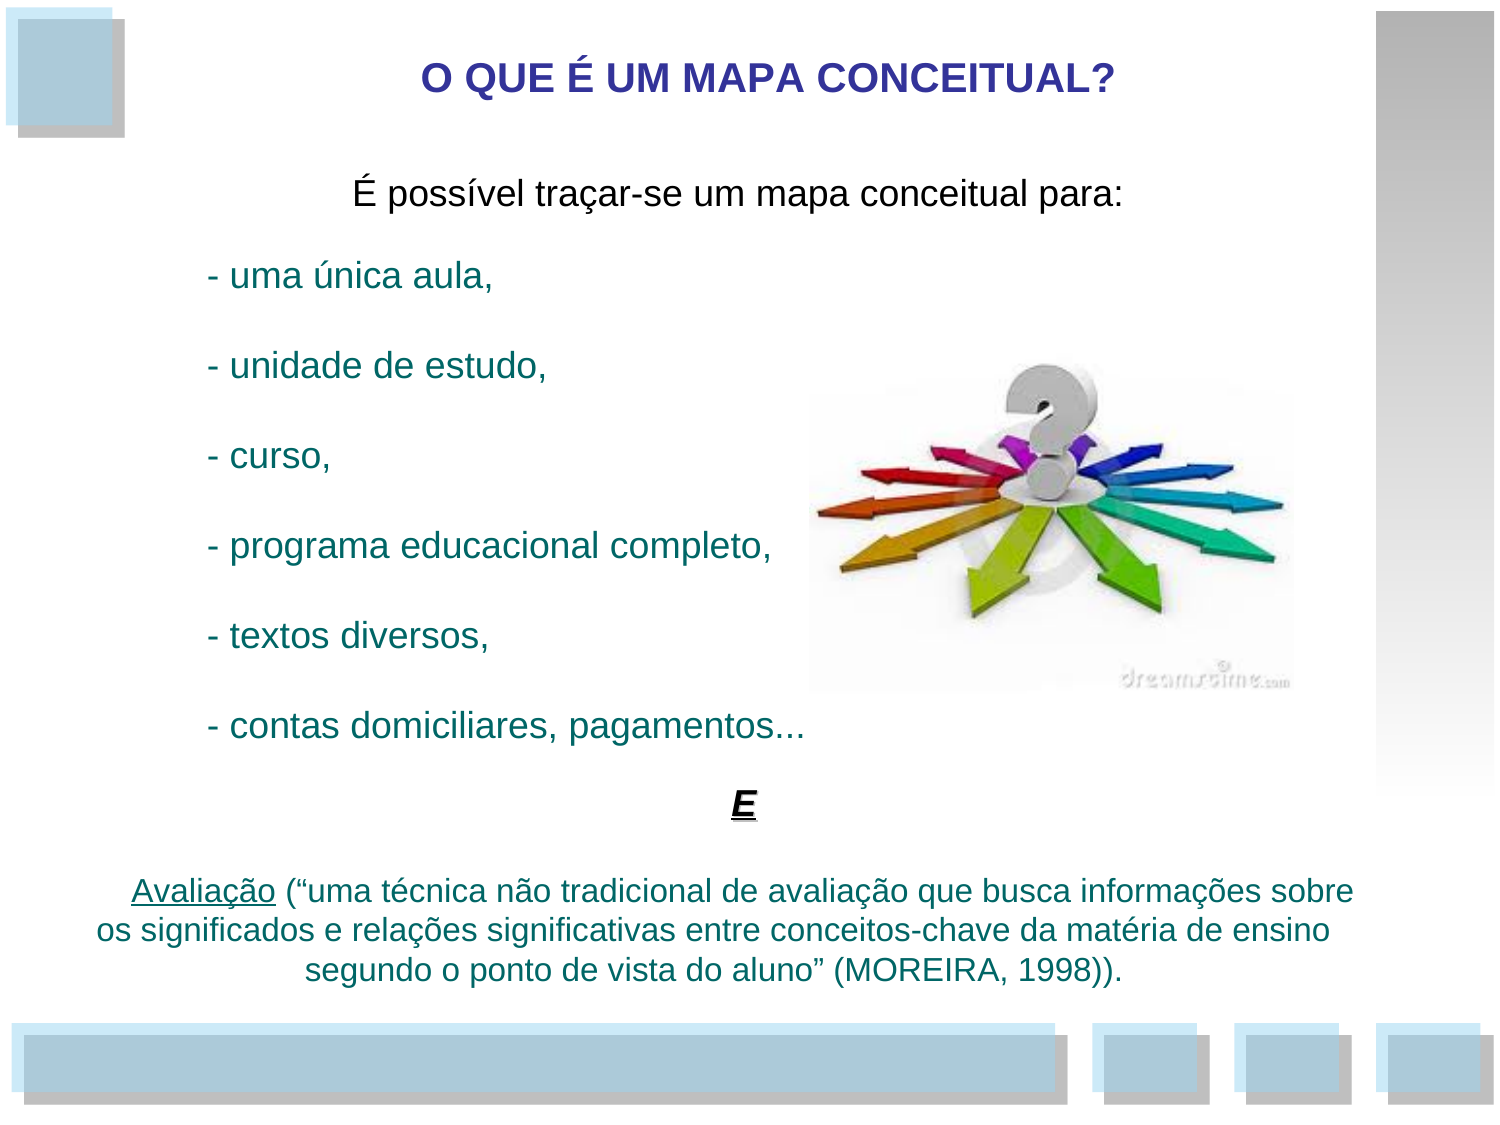

O QUE É UM MAPA CONCEITUAL?
É possível traçar-se um mapa conceitual para:
- uma única aula,
- unidade de estudo,
- curso,
- programa educacional completo,
- textos diversos,
- contas domiciliares, pagamentos...
E
Avaliação (“uma técnica não tradicional de avaliação que busca informações sobre os significados e relações significativas entre conceitos-chave da matéria de ensino segundo o ponto de vista do aluno” (MOREIRA, 1998)).